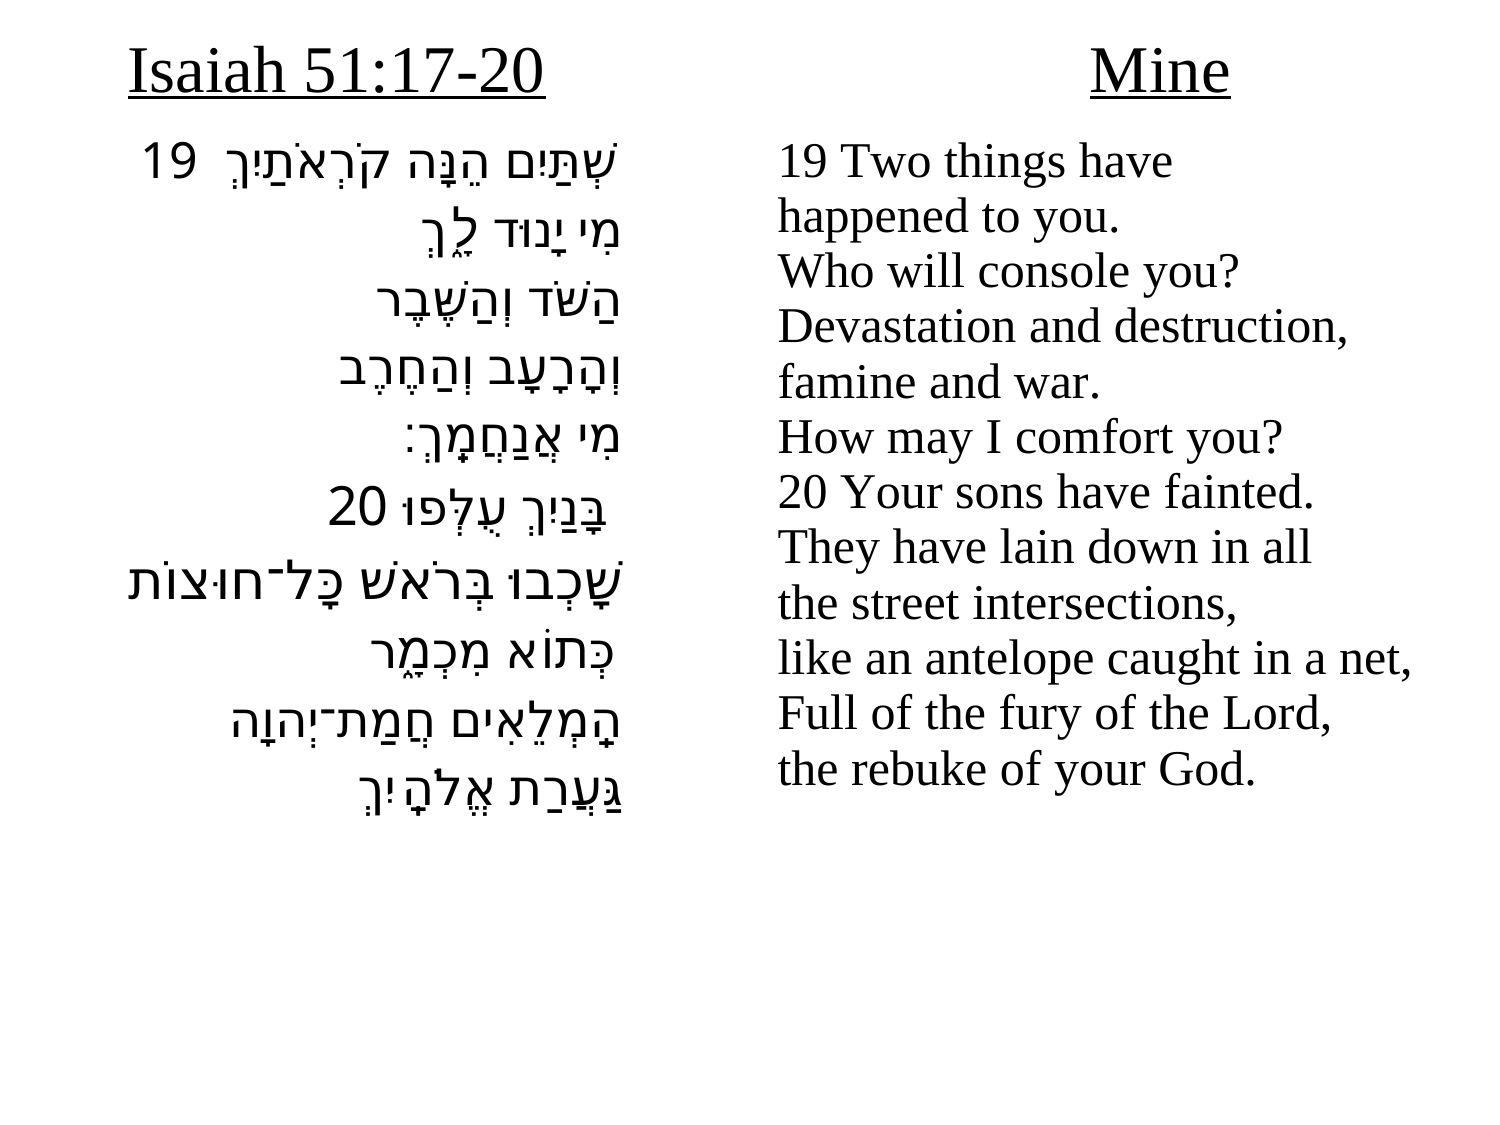

Isaiah 51:17-20
Mine
 19 שְׁתַּיִם הֵנָּה קֹרְאֹתַיִךְ
מִי יָנוּד לָ֑ךְ
הַשֹּׁד וְהַשֶּׁבֶר
וְהָרָעָב וְהַחֶרֶב
מִי אֲנַחֲמֵֽךְ׃
בָּנַיִךְ עֻלְּפוּ 20
שָׁכְבוּ בְּרֹאשׁ כָּל־חוּצוֹת
כְּתוֹא מִכְמָ֑ר
הַֽמְלֵאִים חֲמַת־יְהוָה
גַּעֲרַת אֱלֹהָֽיִךְ
19 Two things have
happened to you.
Who will console you?
Devastation and destruction,
famine and war.
How may I comfort you?
20 Your sons have fainted.
They have lain down in all
the street intersections,
like an antelope caught in a net,
Full of the fury of the Lord,
the rebuke of your God.
9.27